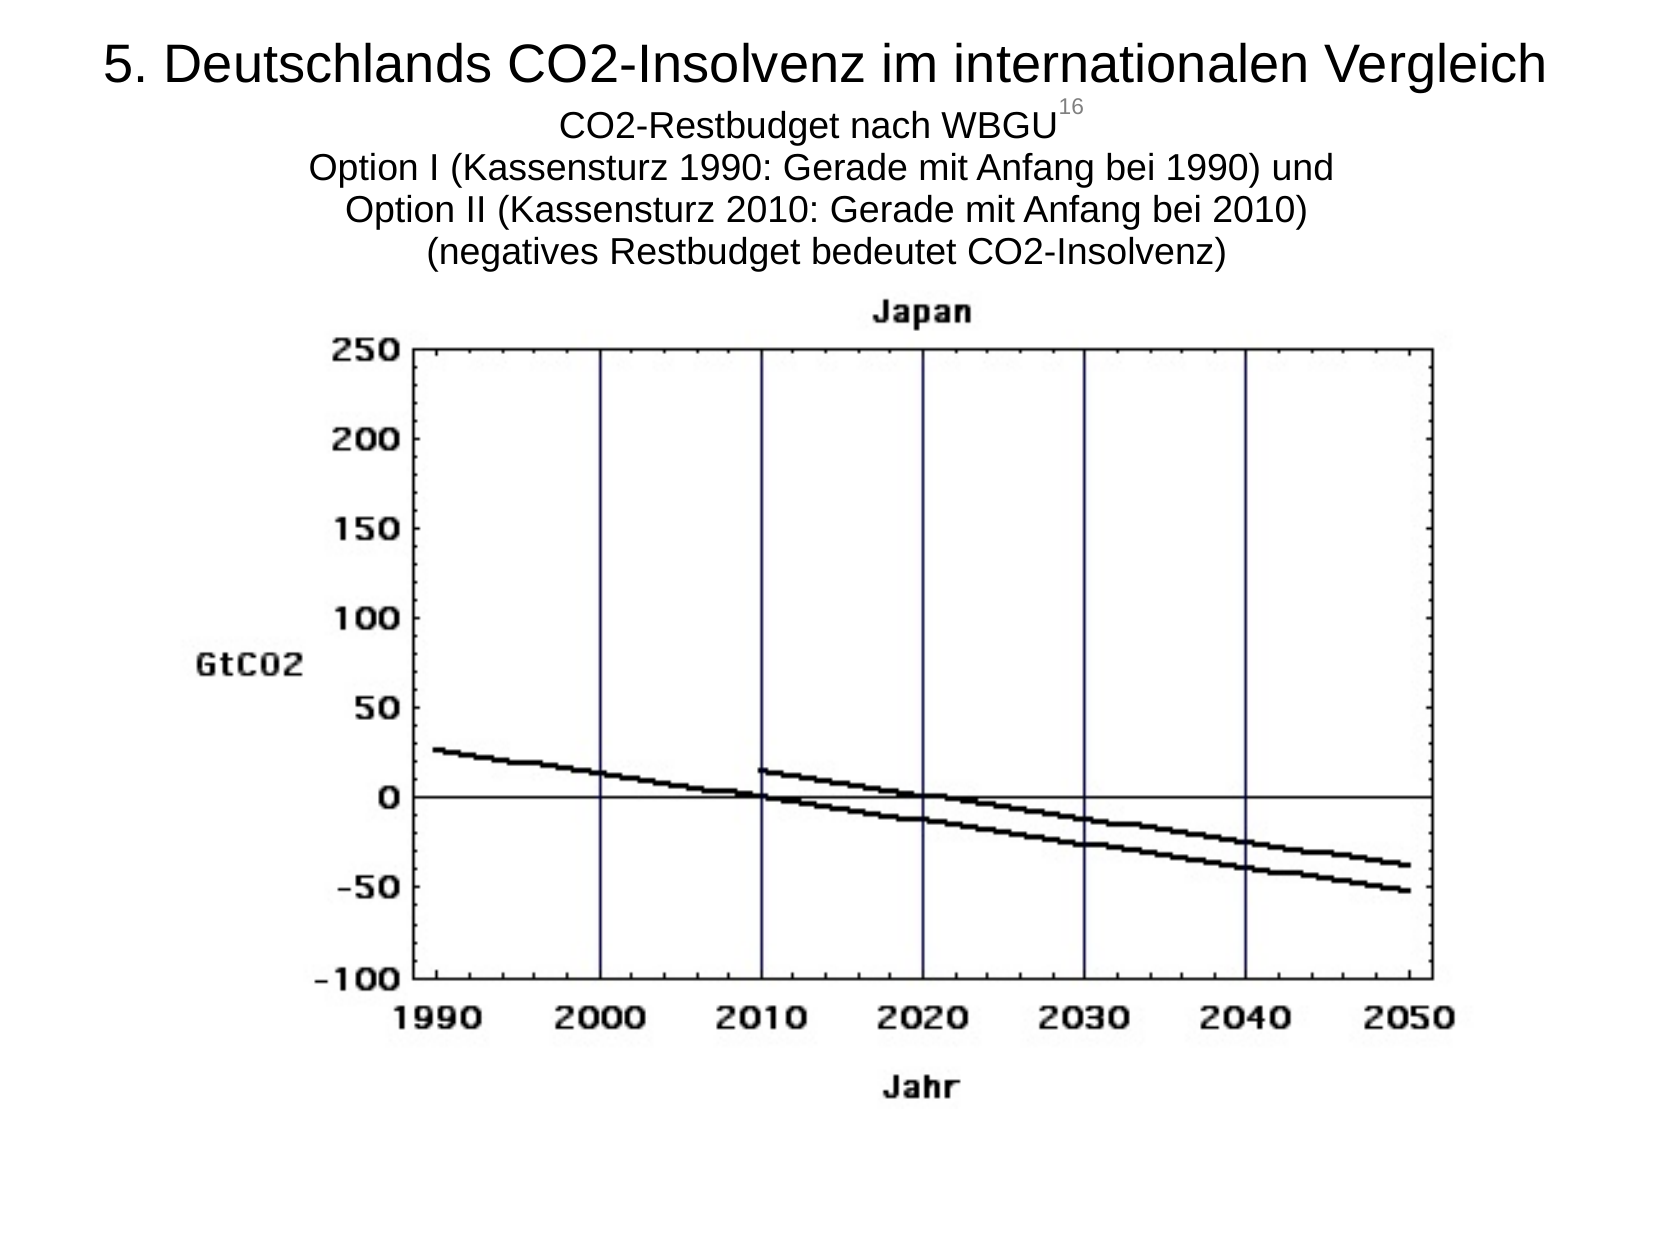

# 5. Deutschlands CO2-Insolvenz im internationalen Vergleich CO2-Restbudget nach WBGU16 Option I (Kassensturz 1990: Gerade mit Anfang bei 1990) und Option II (Kassensturz 2010: Gerade mit Anfang bei 2010) (negatives Restbudget bedeutet CO2-Insolvenz)